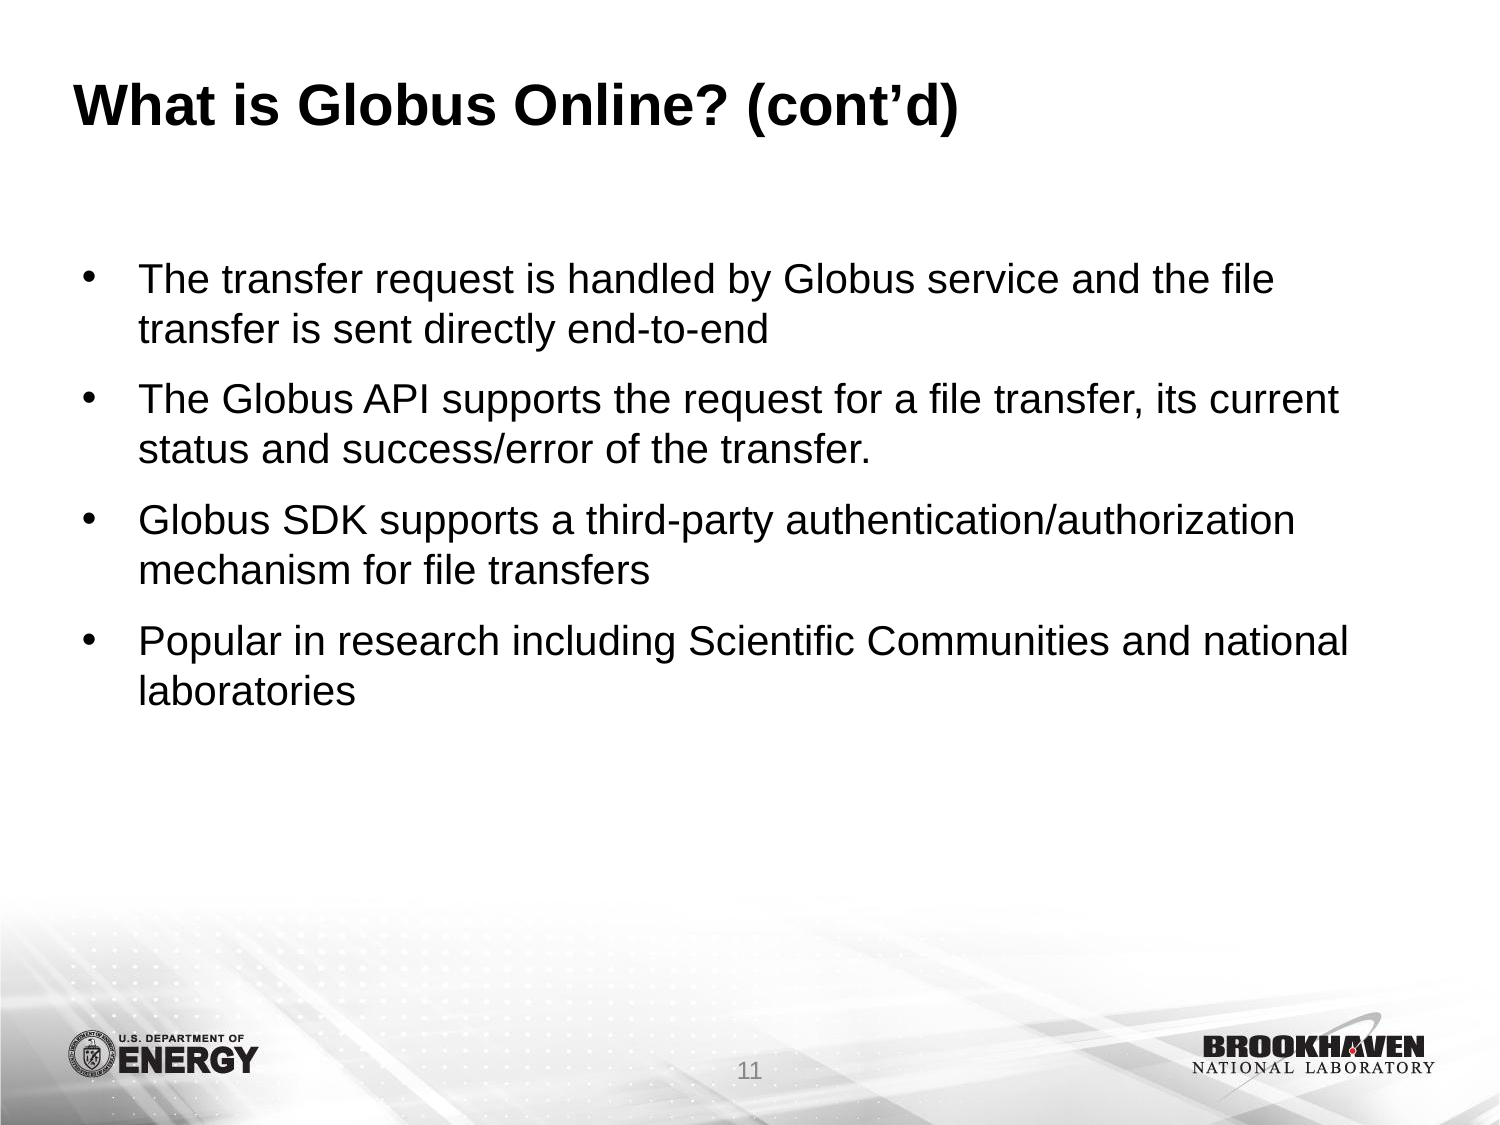

What is Globus Online? (cont’d)
The transfer request is handled by Globus service and the file transfer is sent directly end-to-end
The Globus API supports the request for a file transfer, its current status and success/error of the transfer.
Globus SDK supports a third-party authentication/authorization mechanism for file transfers
Popular in research including Scientific Communities and national laboratories